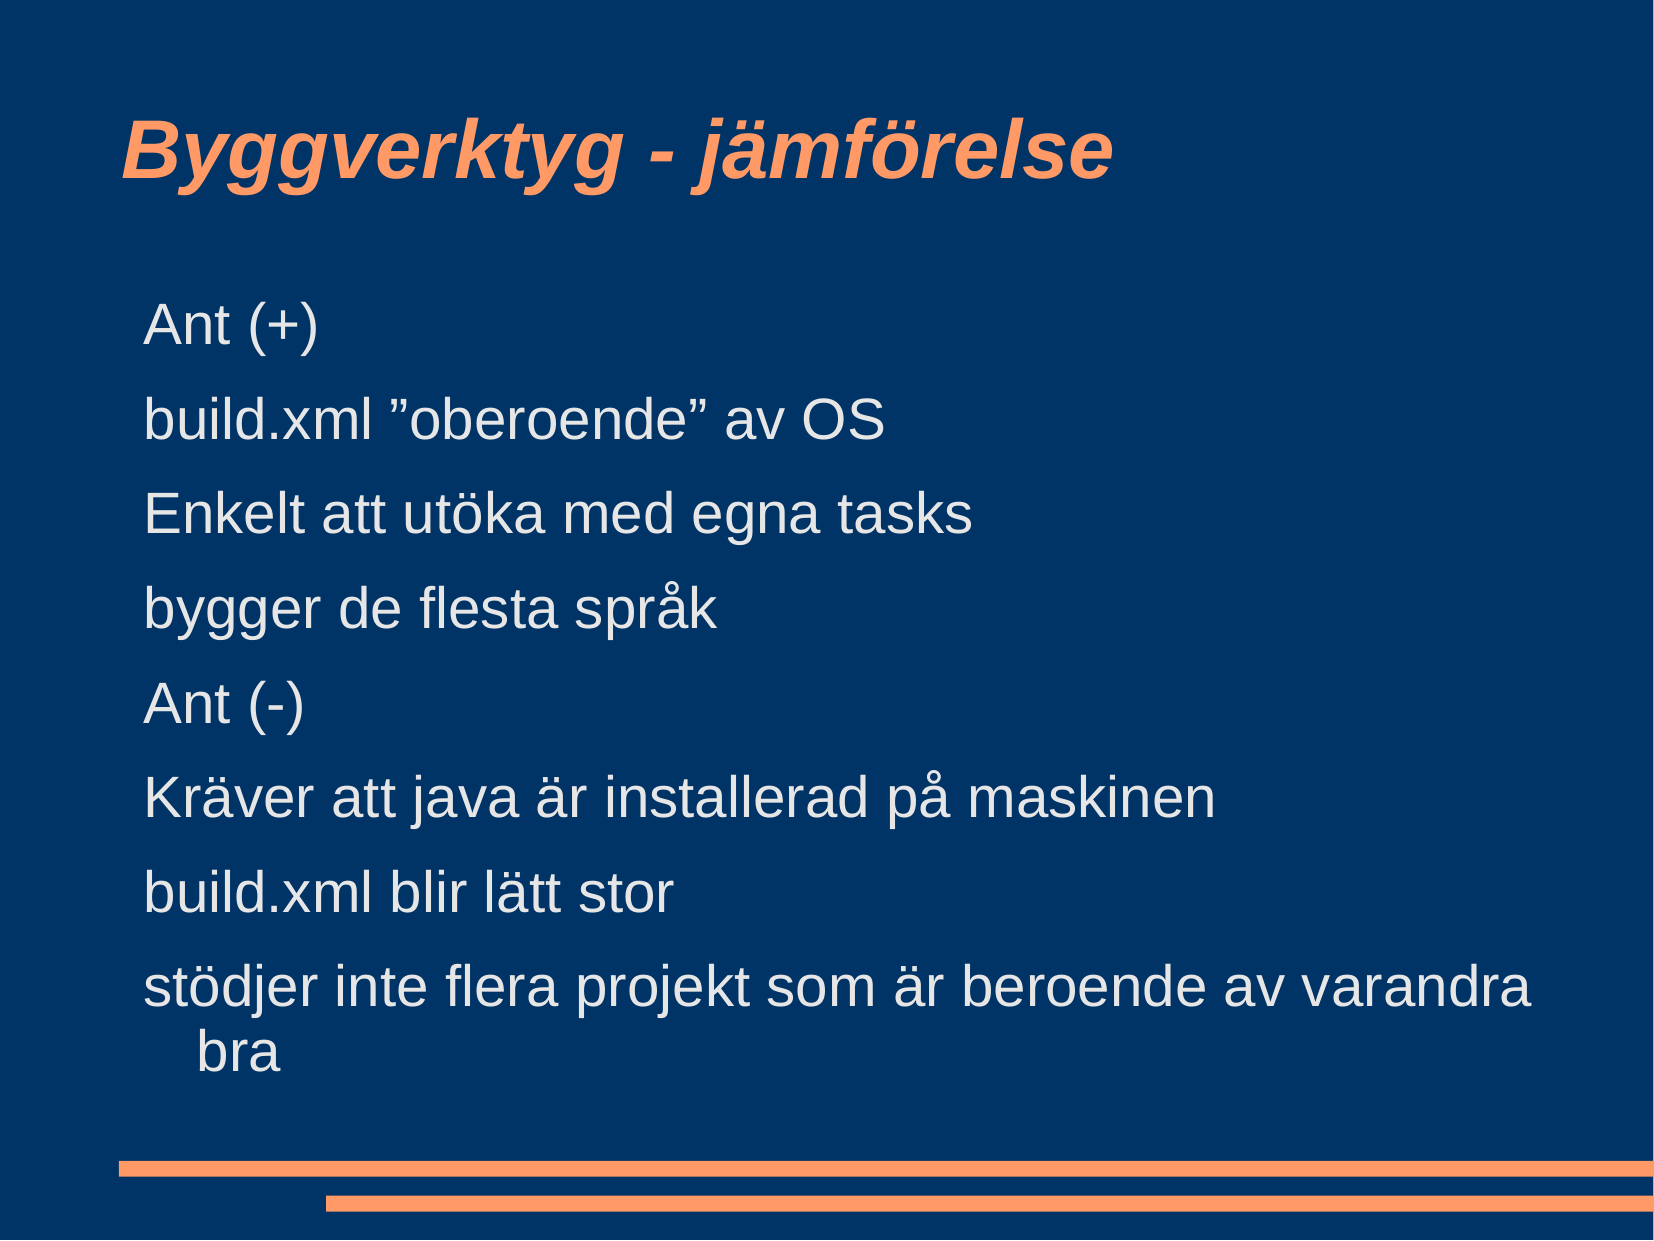

# Byggverktyg - jämförelse
Ant (+)
build.xml ”oberoende” av OS
Enkelt att utöka med egna tasks
bygger de flesta språk
Ant (-)
Kräver att java är installerad på maskinen
build.xml blir lätt stor
stödjer inte flera projekt som är beroende av varandra bra